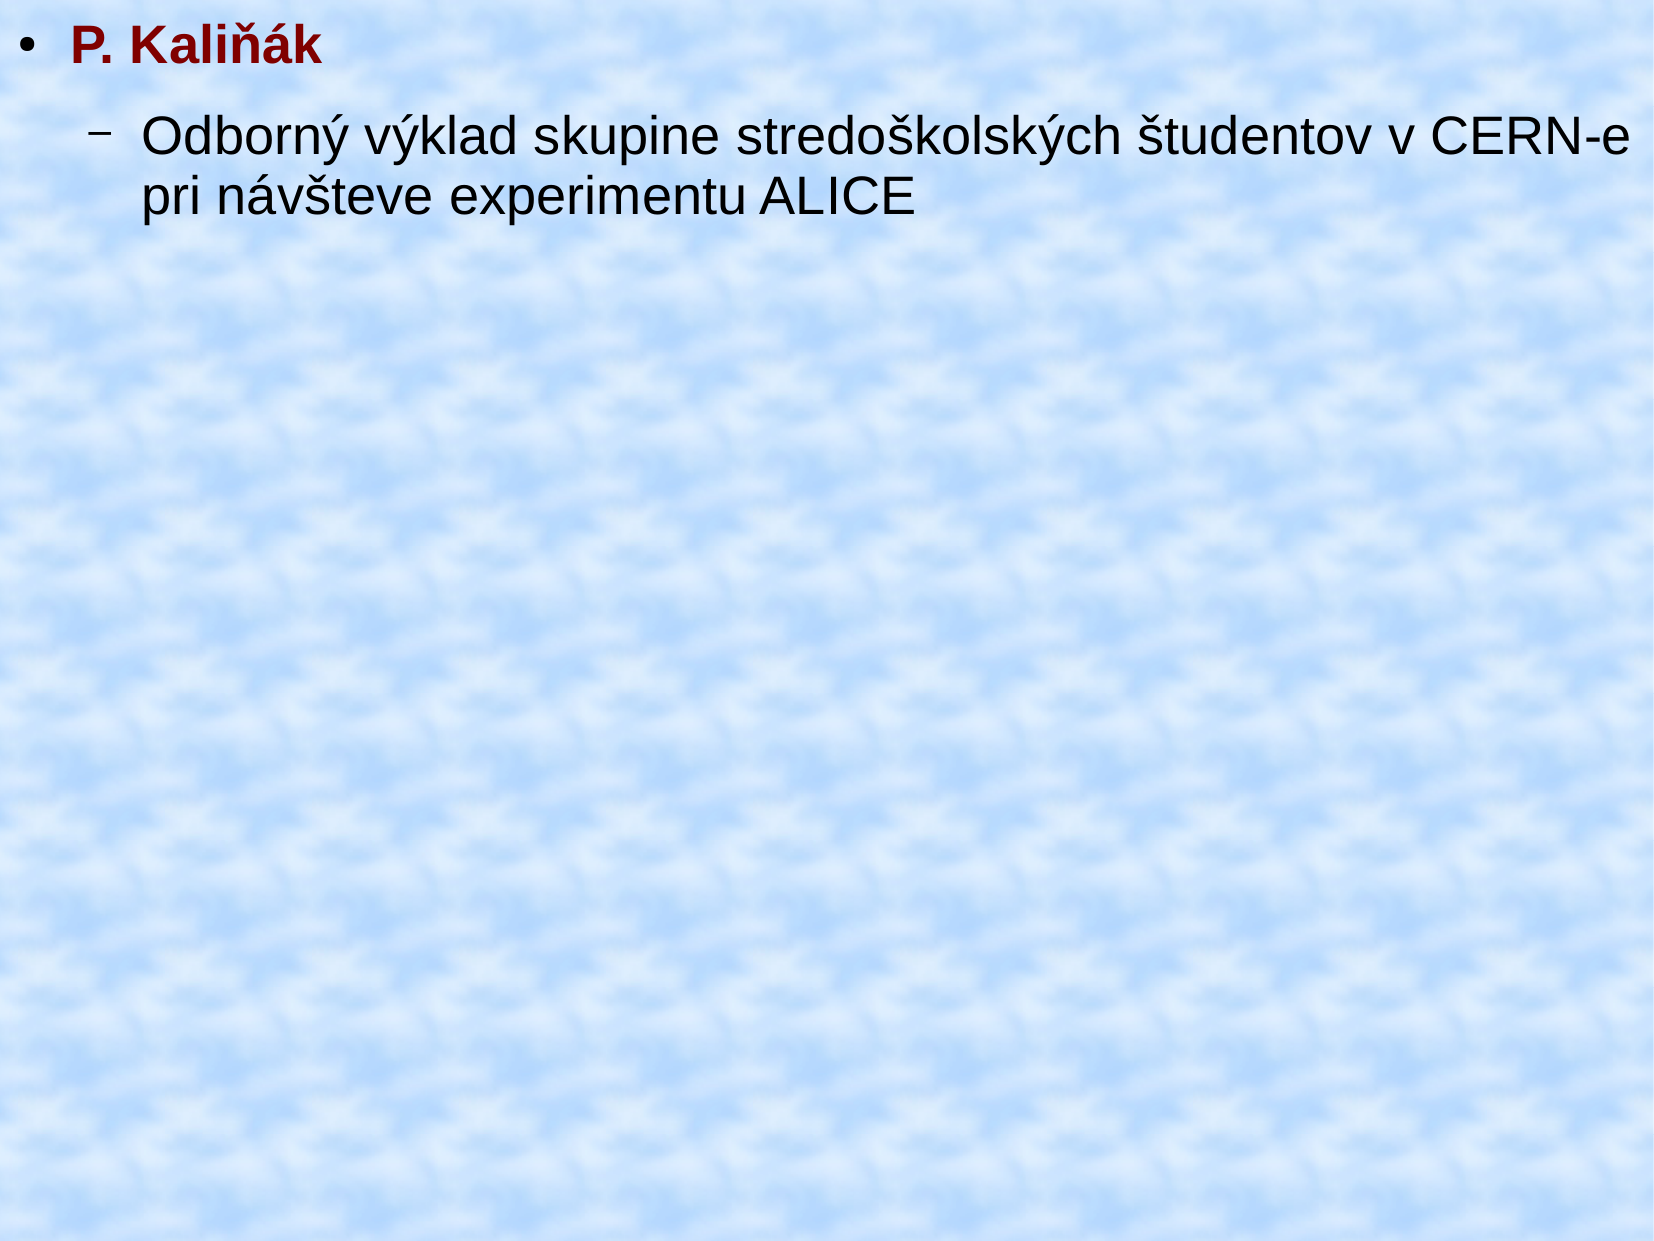

# P. Kaliňák
Odborný výklad skupine stredoškolských študentov v CERN-e pri návšteve experimentu ALICE